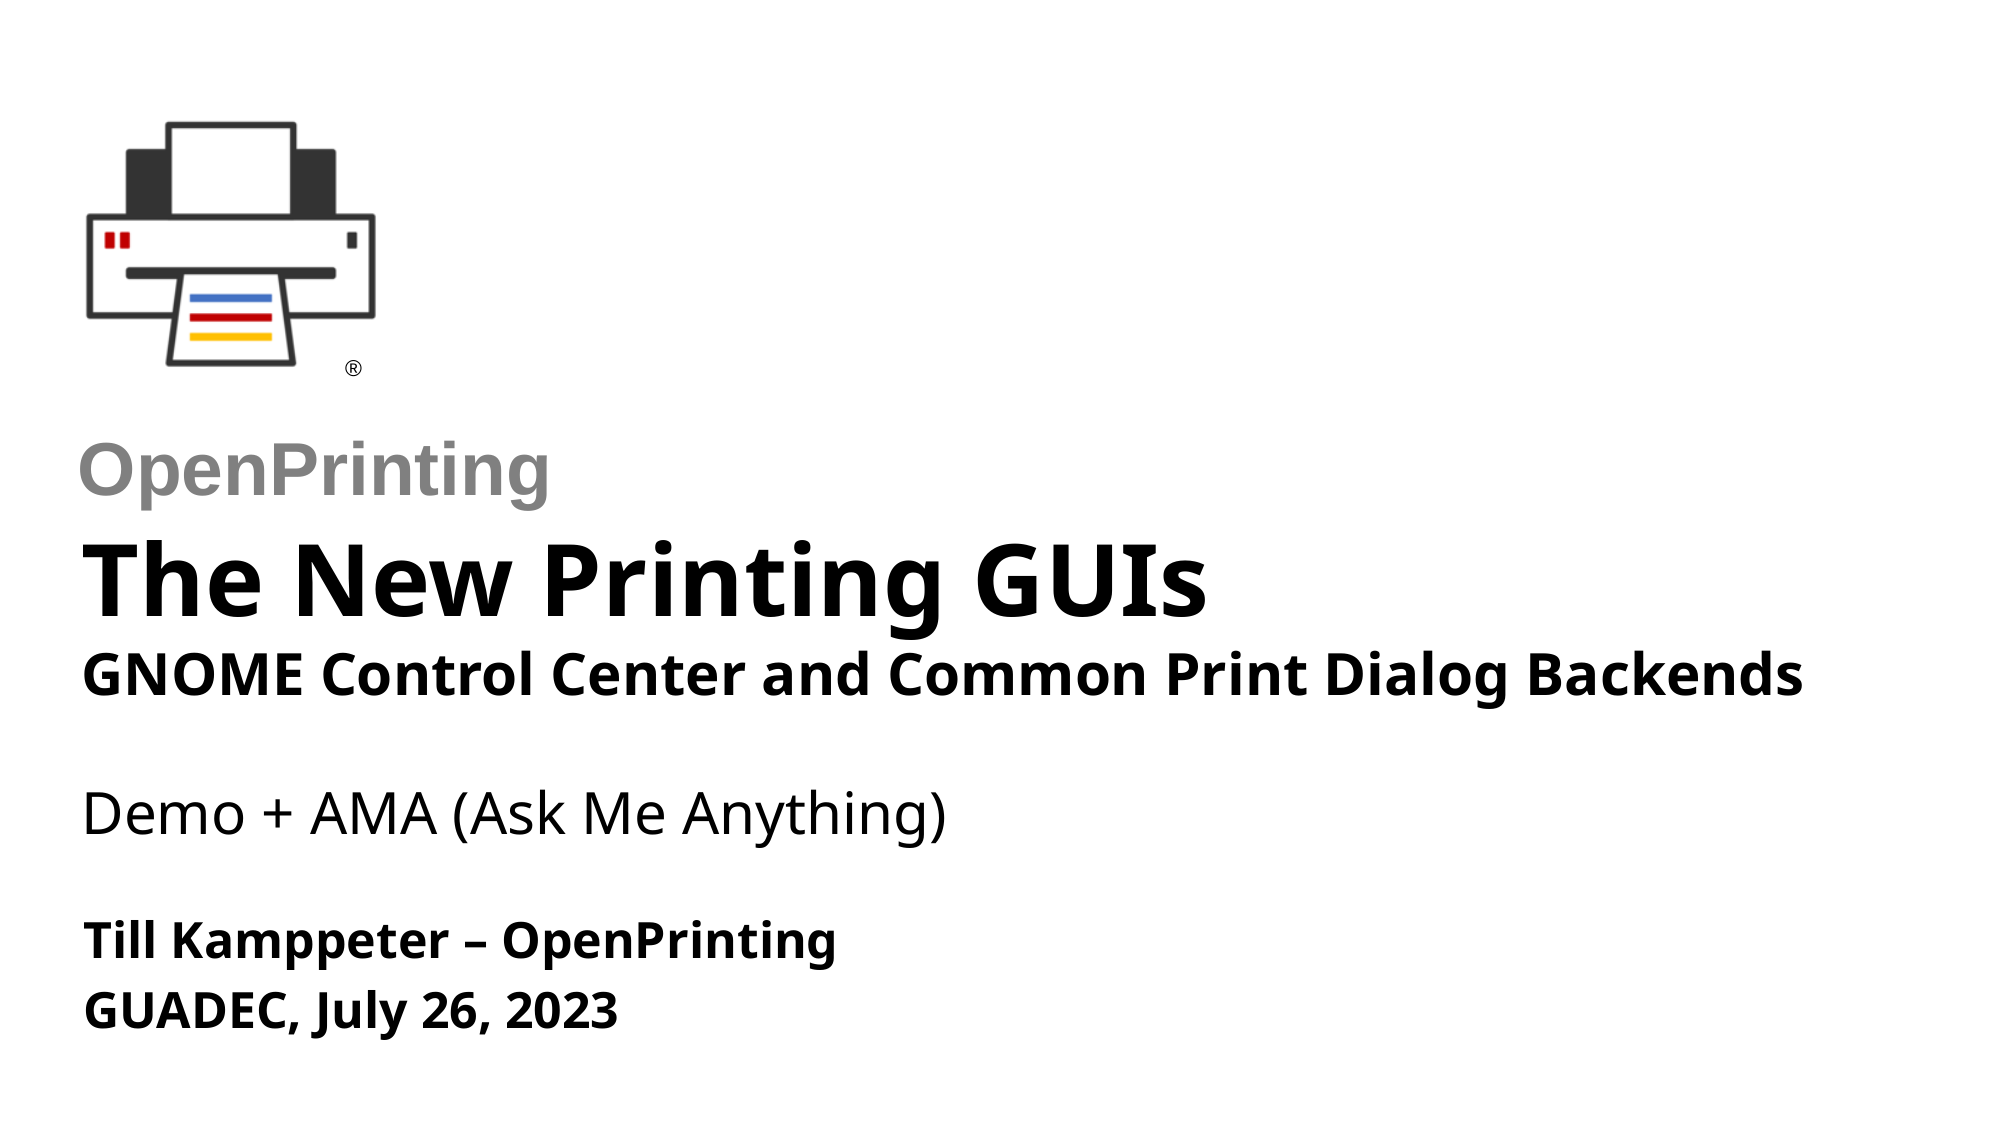

# The New Printing GUIs GNOME Control Center and Common Print Dialog Backends Demo + AMA (Ask Me Anything)
Till Kamppeter – OpenPrinting
GUADEC, July 26, 2023